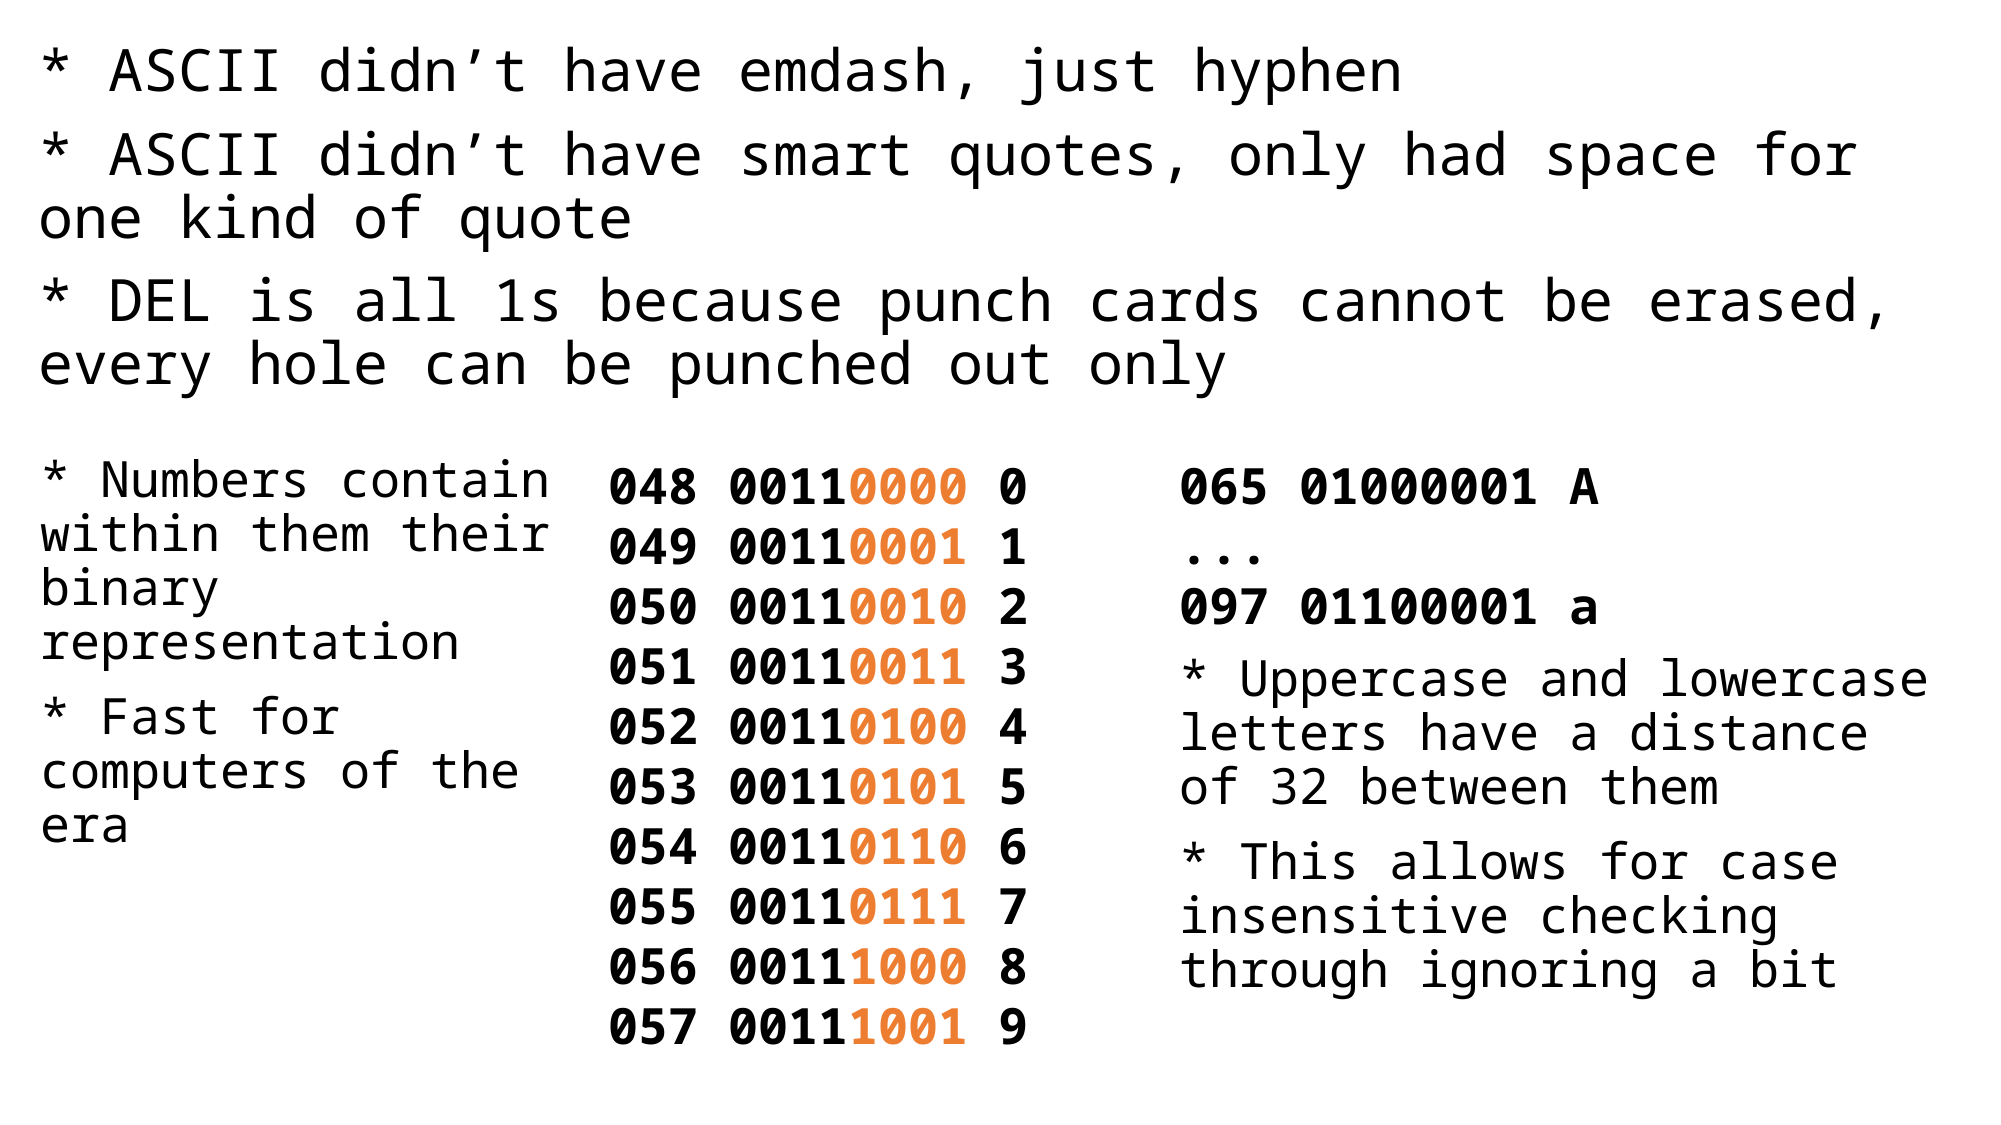

# * ASCII didn’t have emdash, just hyphen
* ASCII didn’t have smart quotes, only had space for one kind of quote
* DEL is all 1s because punch cards cannot be erased, every hole can be punched out only
* Numbers contain within them their binary representation
* Fast for computers of the era
048 00110000 0
049 00110001 1
050 00110010 2
051 00110011 3
052 00110100 4
053 00110101 5
054 00110110 6
055 00110111 7
056 00111000 8
057 00111001 9
065 01000001 A
...
097 01100001 a
* Uppercase and lowercase letters have a distance of 32 between them
* This allows for case insensitive checking through ignoring a bit